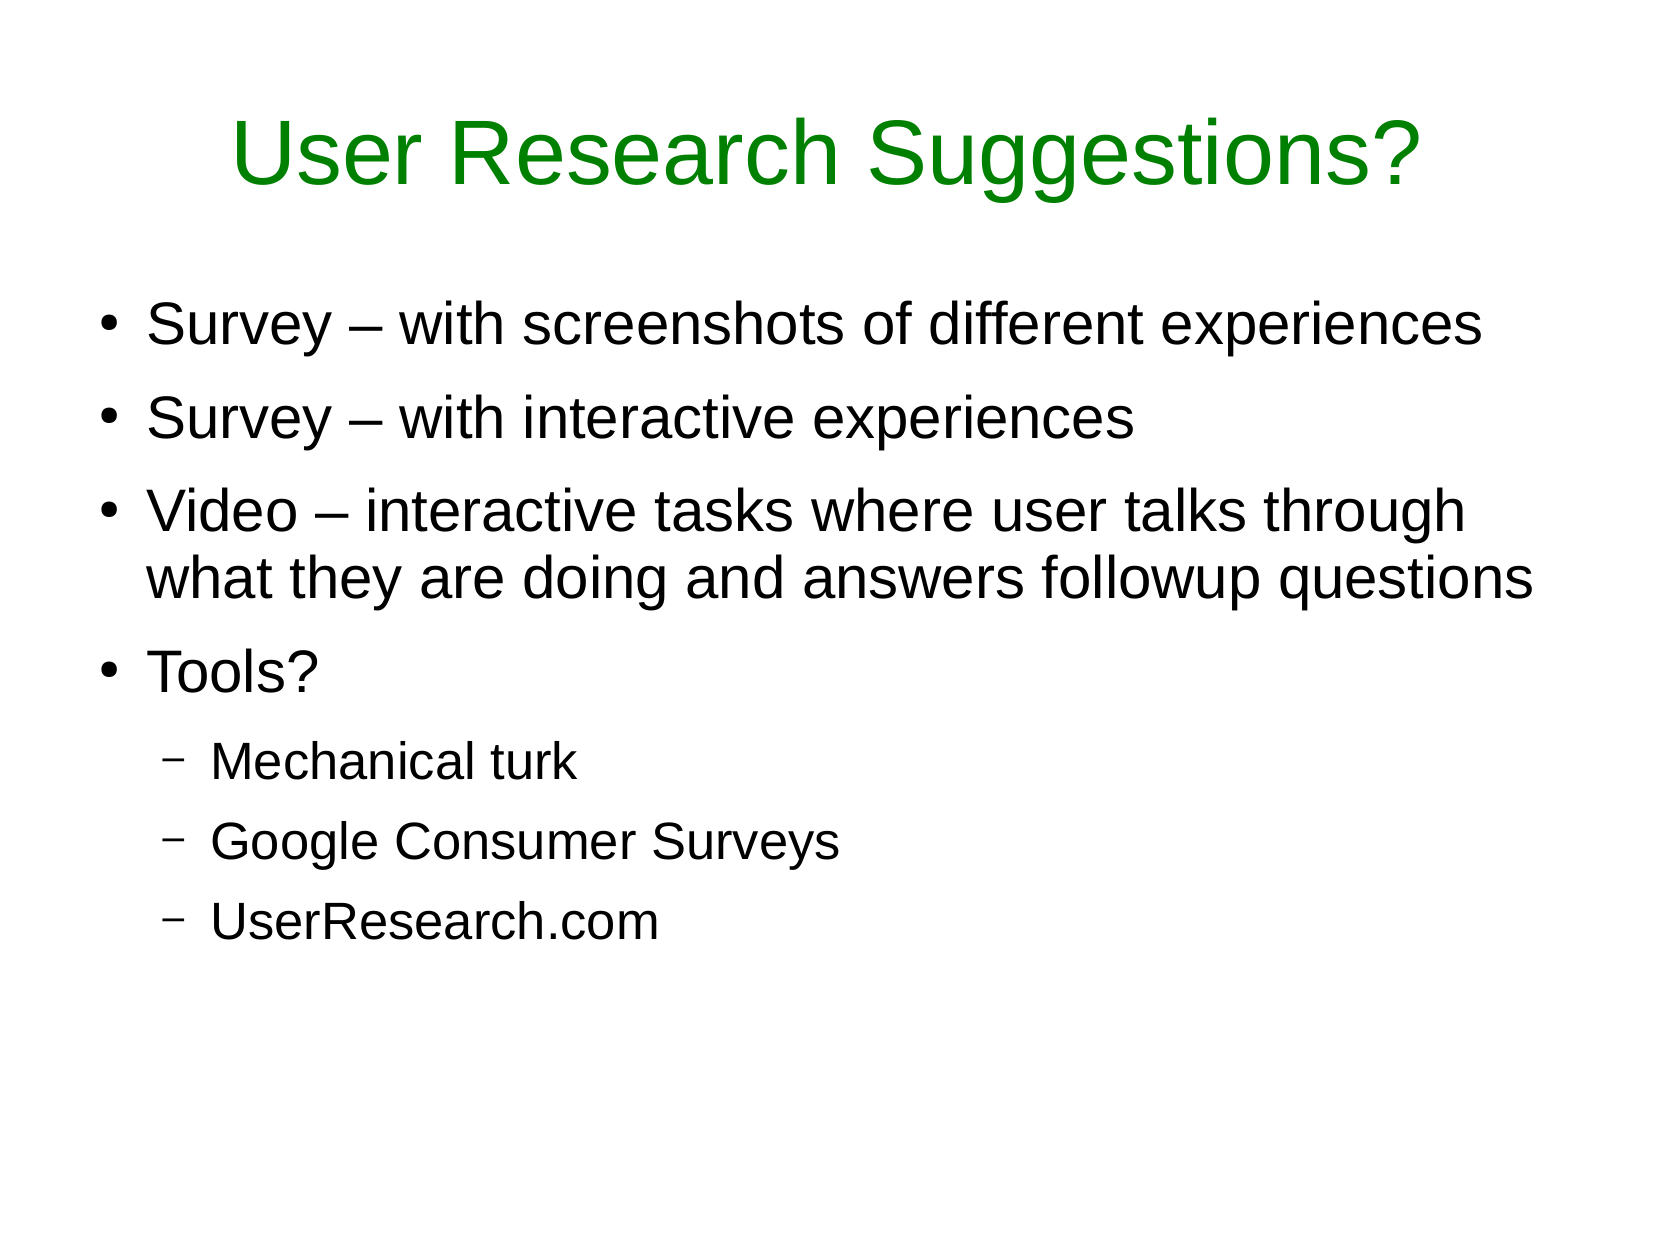

# User Research Suggestions?
Survey – with screenshots of different experiences
Survey – with interactive experiences
Video – interactive tasks where user talks through what they are doing and answers followup questions
Tools?
Mechanical turk
Google Consumer Surveys
UserResearch.com